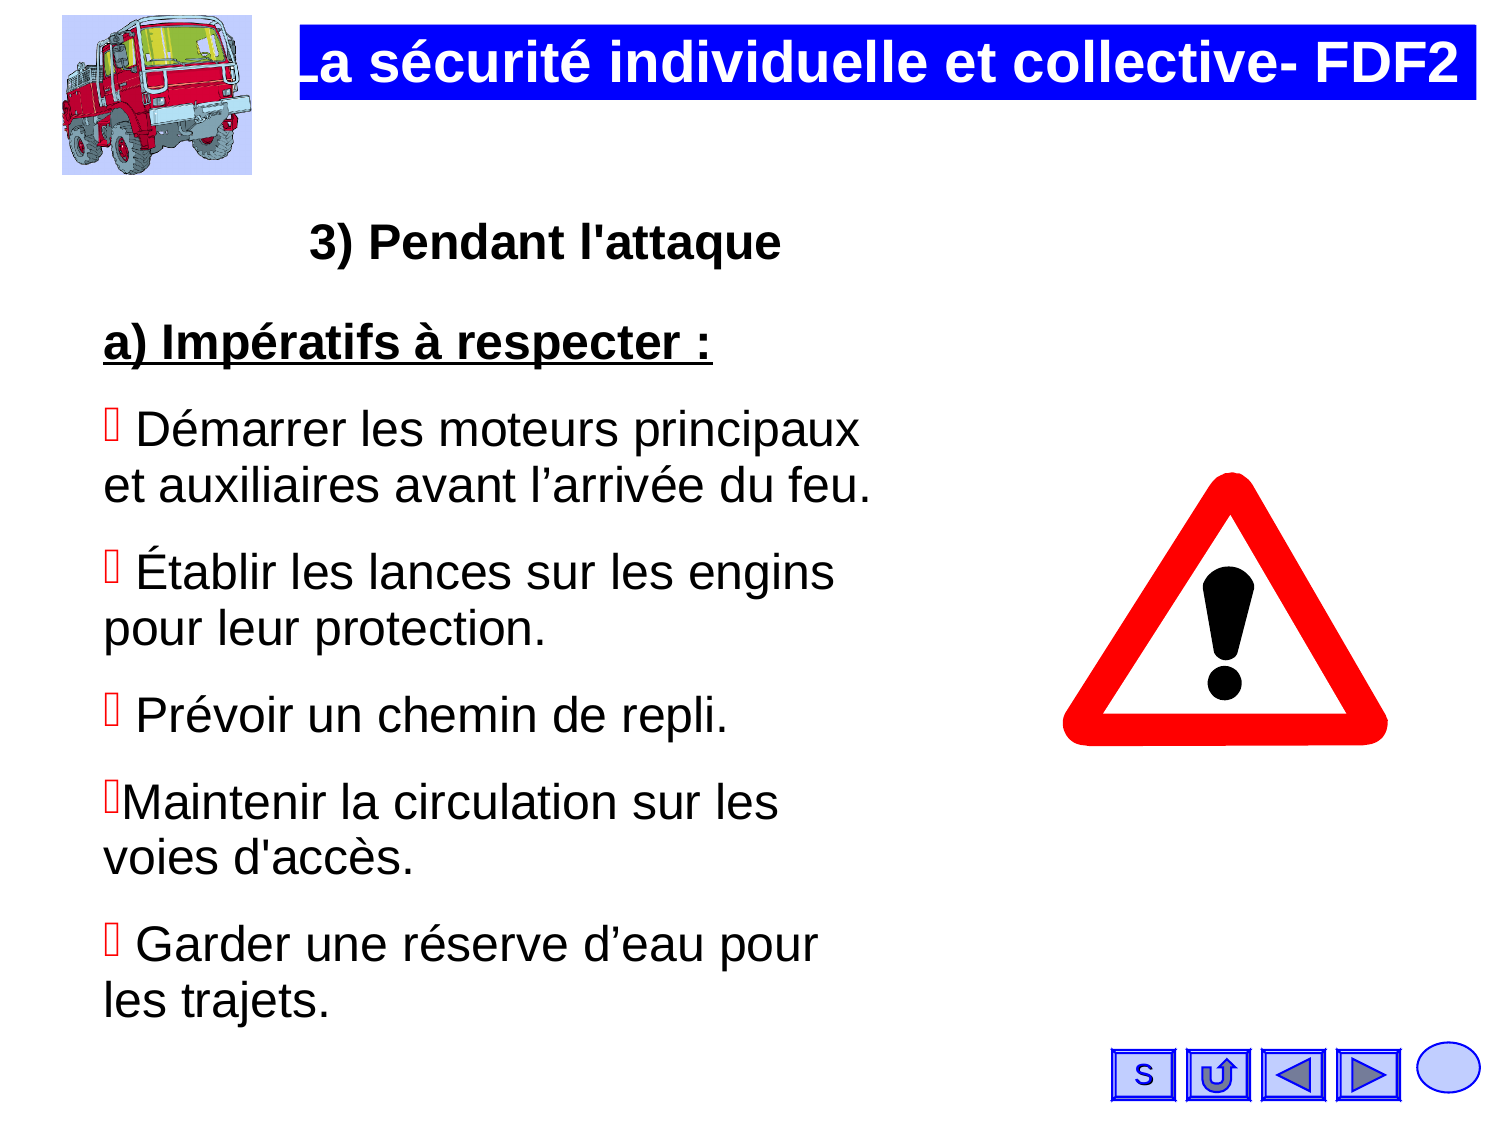

FDF2
La sécurité individuelle et collective- FDF2
La surveillance active - FDF2
3) Pendant l'attaque
a) Impératifs à respecter :
 Démarrer les moteurs principaux et auxiliaires avant l’arrivée du feu.
 Établir les lances sur les engins pour leur protection.
 Prévoir un chemin de repli.
Maintenir la circulation sur les voies d'accès.
 Garder une réserve d’eau pour les trajets.